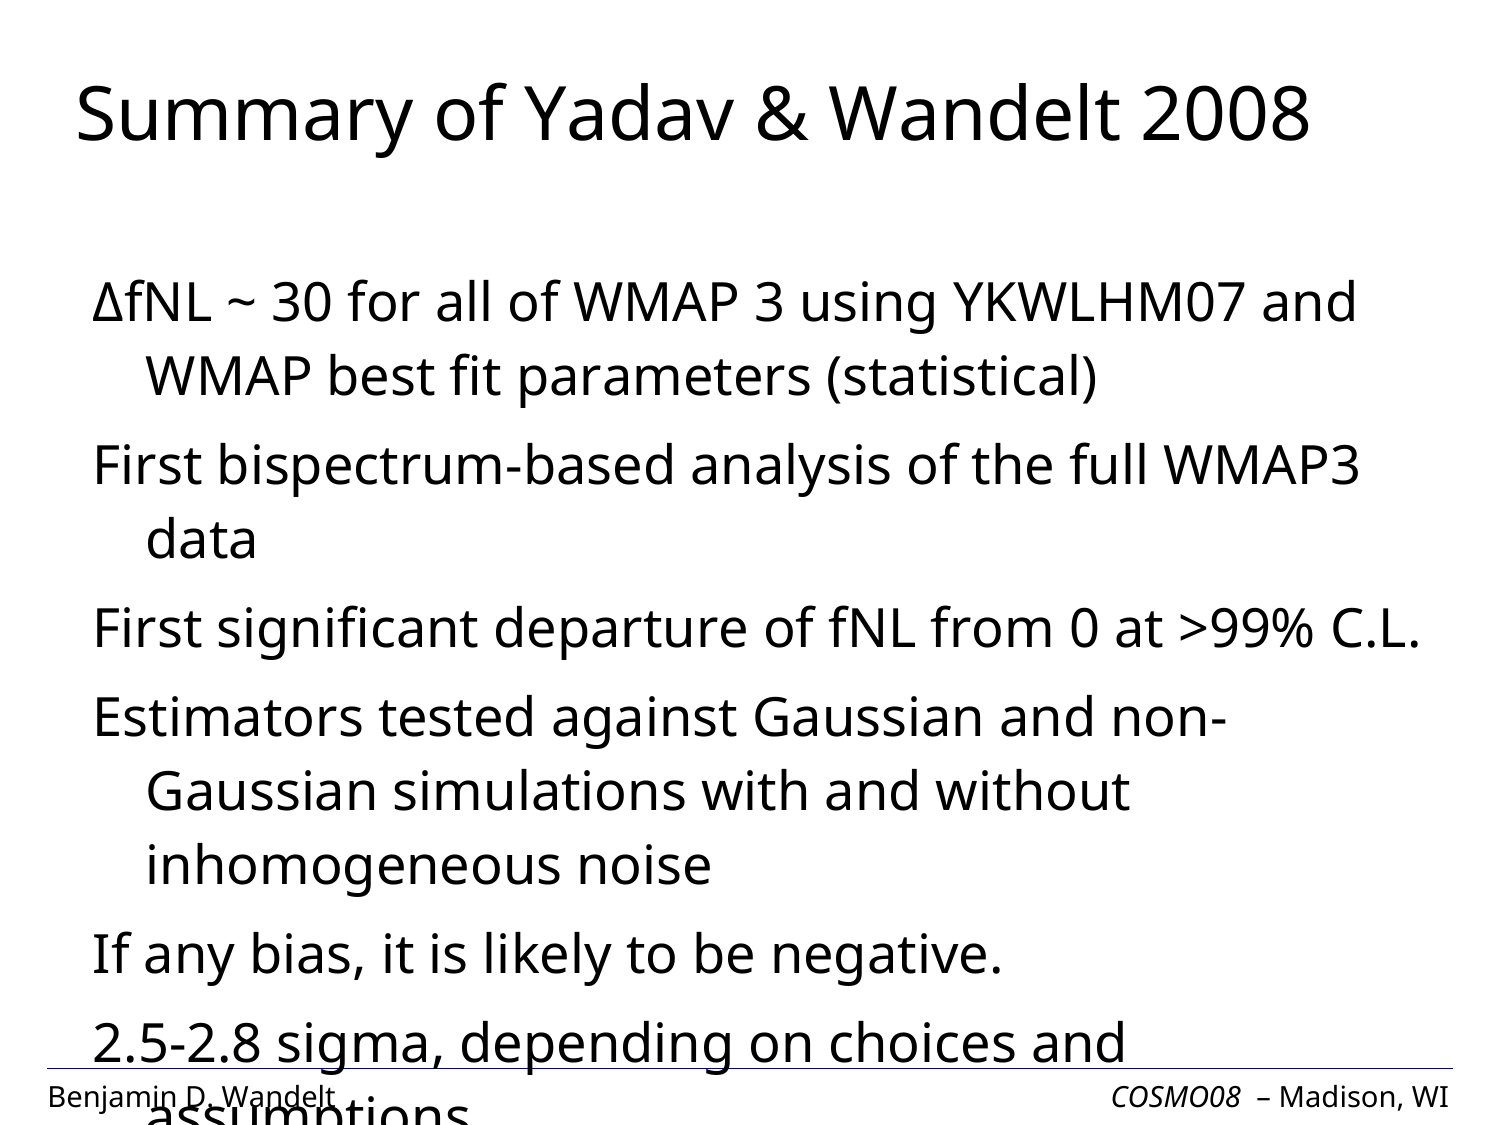

# Summary of Yadav & Wandelt 2008
ΔfNL ~ 30 for all of WMAP 3 using YKWLHM07 and WMAP best fit parameters (statistical)
First bispectrum-based analysis of the full WMAP3 data
First significant departure of fNL from 0 at >99% C.L.
Estimators tested against Gaussian and non-Gaussian simulations with and without inhomogeneous noise
If any bias, it is likely to be negative.
2.5-2.8 sigma, depending on choices and assumptions
August 2, 2008